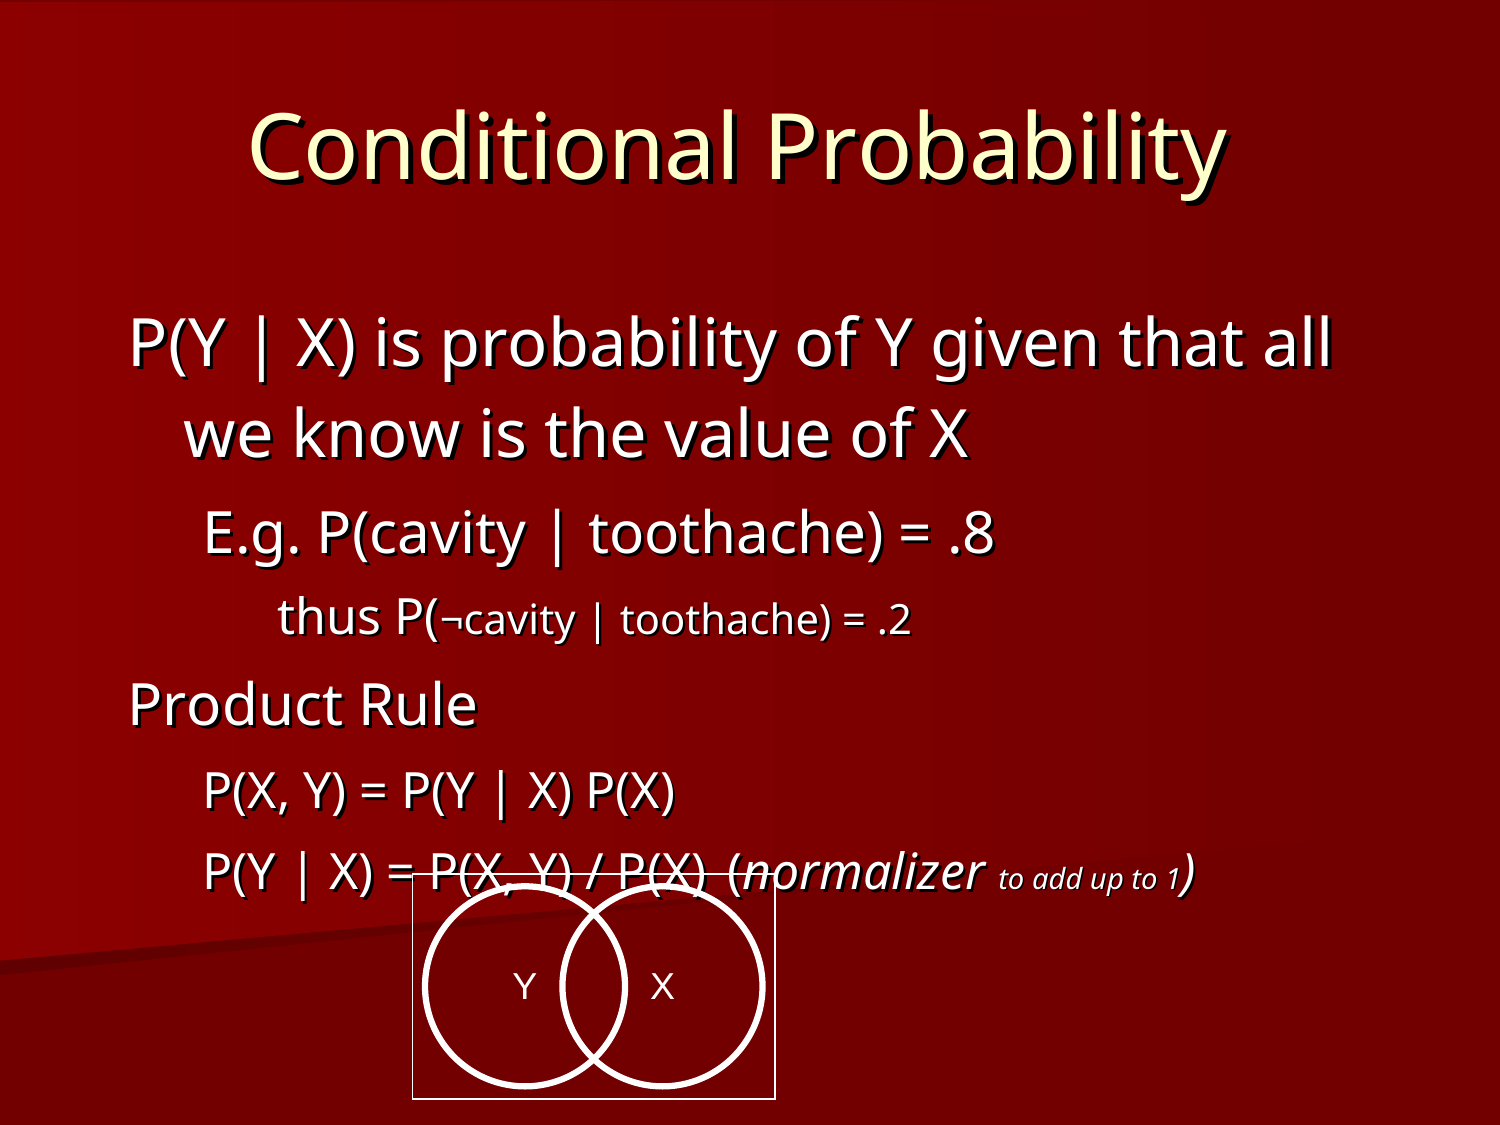

# Conditional Probability
P(Y | X) is probability of Y given that all we know is the value of X
E.g. P(cavity | toothache) = .8
thus P(¬cavity | toothache) = .2
Product Rule
P(X, Y) = P(Y | X) P(X)
P(Y | X) = P(X, Y) / P(X)	(normalizer to add up to 1)
Y
X